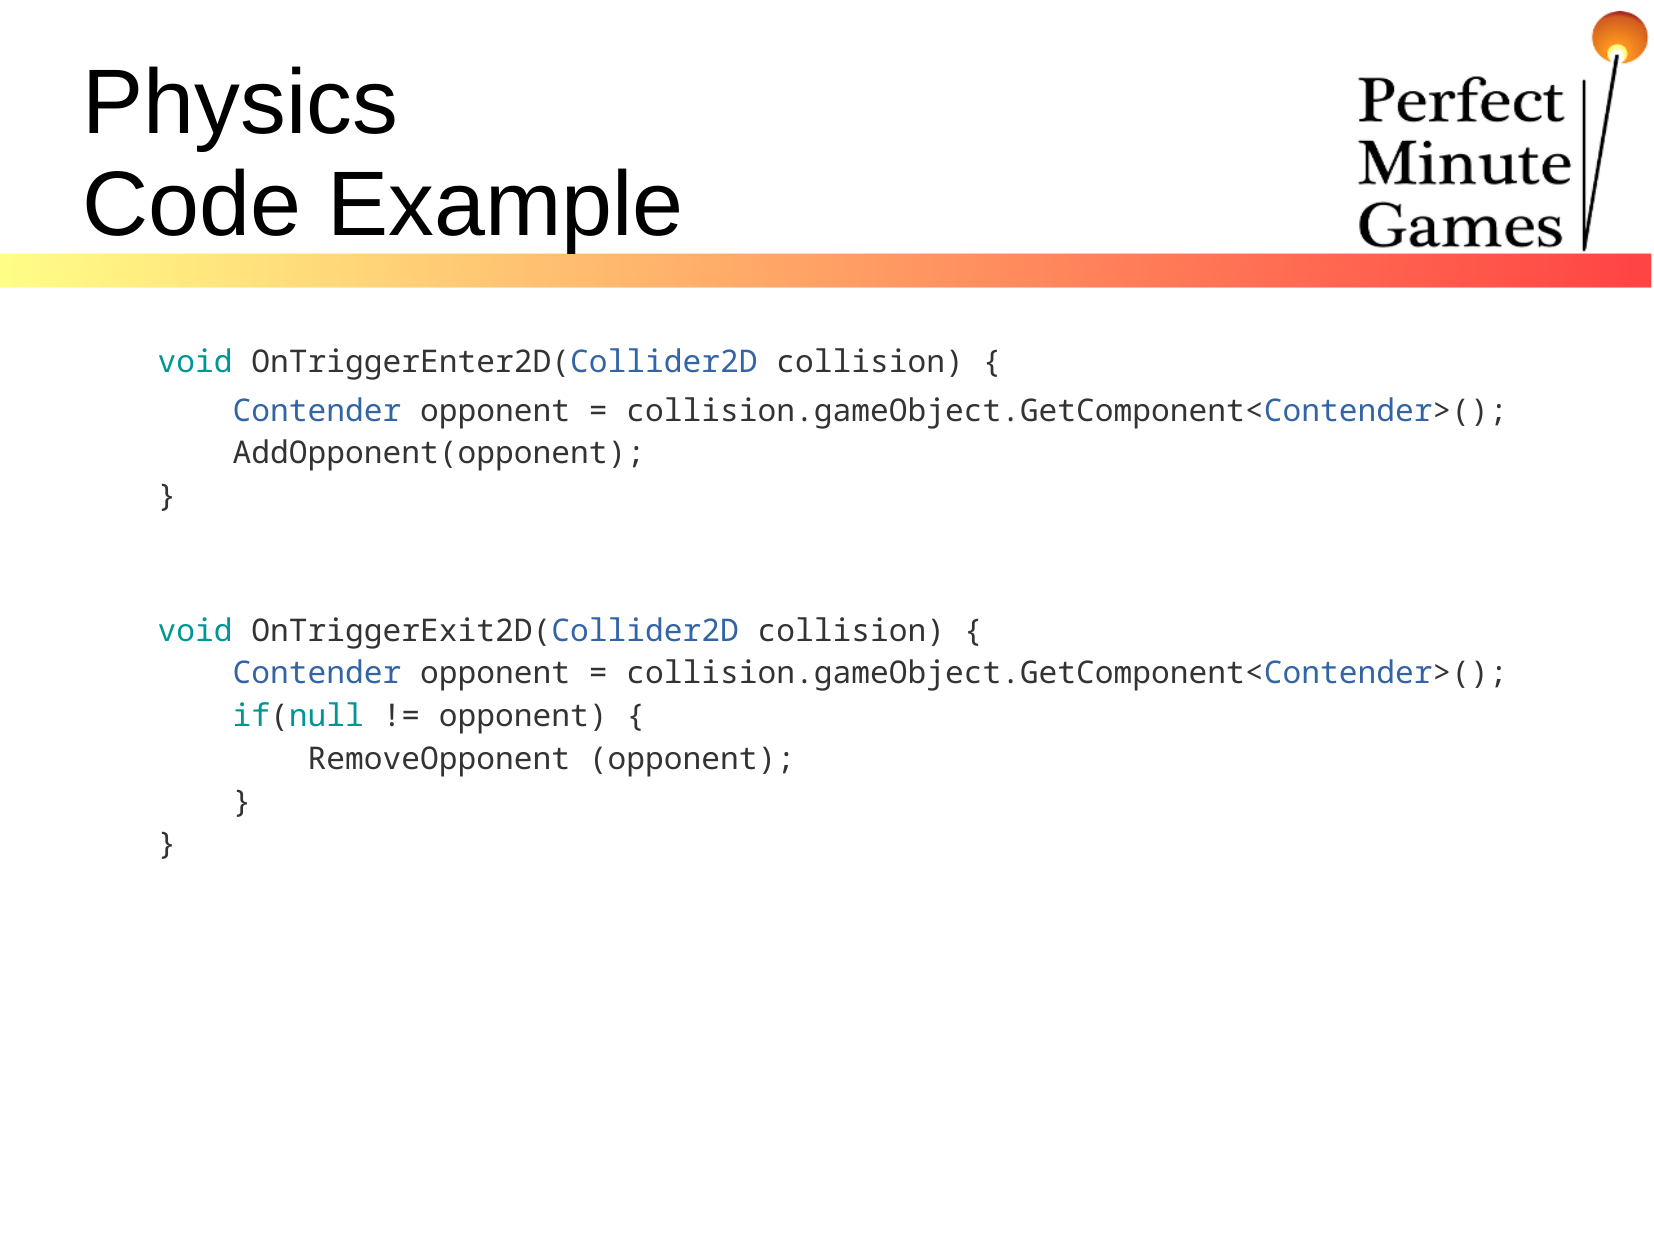

# Physics Code Example
 void OnTriggerEnter2D(Collider2D collision) {
 Contender opponent = collision.gameObject.GetComponent<Contender>();
	 AddOpponent(opponent);
	}
	void OnTriggerExit2D(Collider2D collision) {
		Contender opponent = collision.gameObject.GetComponent<Contender>();
		if(null != opponent) {
			RemoveOpponent (opponent);
		}
	}